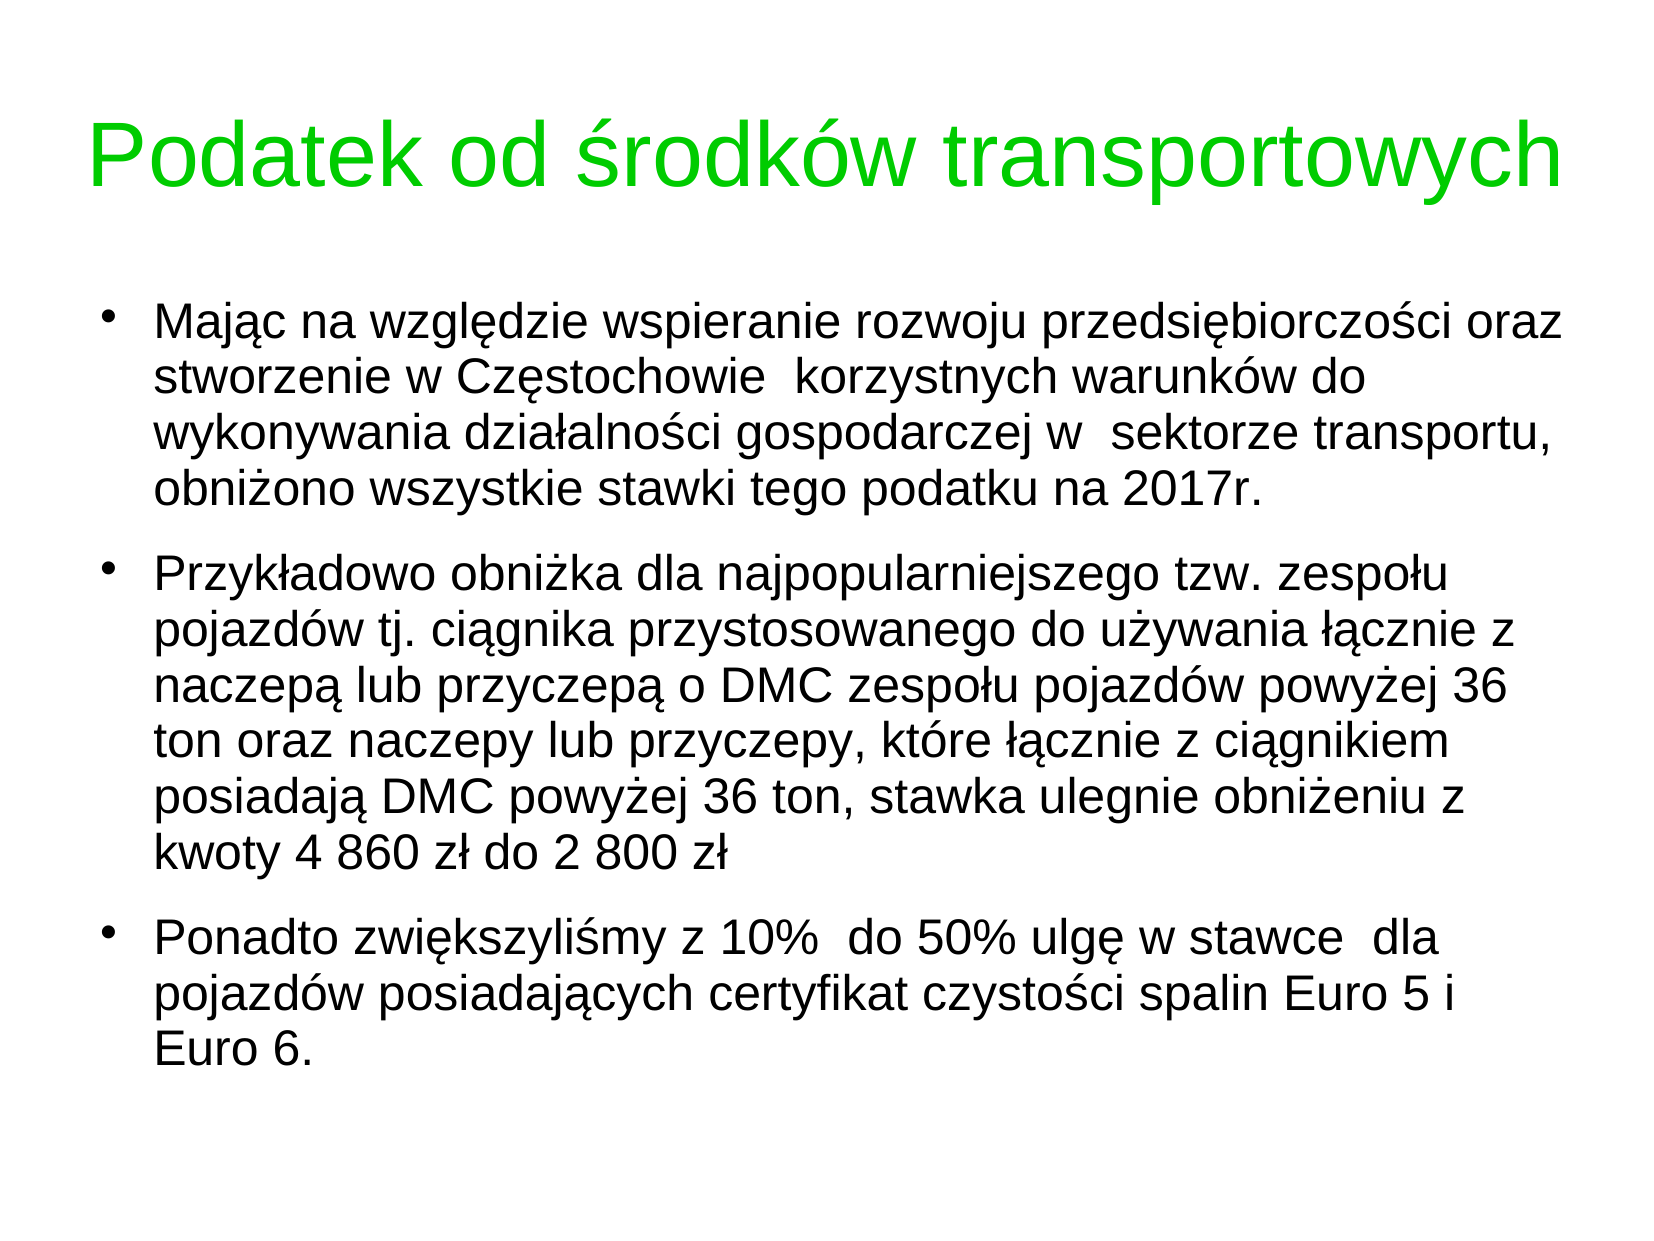

# Podatek od środków transportowych
Mając na względzie wspieranie rozwoju przedsiębiorczości oraz stworzenie w Częstochowie korzystnych warunków do wykonywania działalności gospodarczej w sektorze transportu, obniżono wszystkie stawki tego podatku na 2017r.
Przykładowo obniżka dla najpopularniejszego tzw. zespołu pojazdów tj. ciągnika przystosowanego do używania łącznie z naczepą lub przyczepą o DMC zespołu pojazdów powyżej 36 ton oraz naczepy lub przyczepy, które łącznie z ciągnikiem posiadają DMC powyżej 36 ton, stawka ulegnie obniżeniu z kwoty 4 860 zł do 2 800 zł
Ponadto zwiększyliśmy z 10% do 50% ulgę w stawce dla pojazdów posiadających certyfikat czystości spalin Euro 5 i Euro 6.